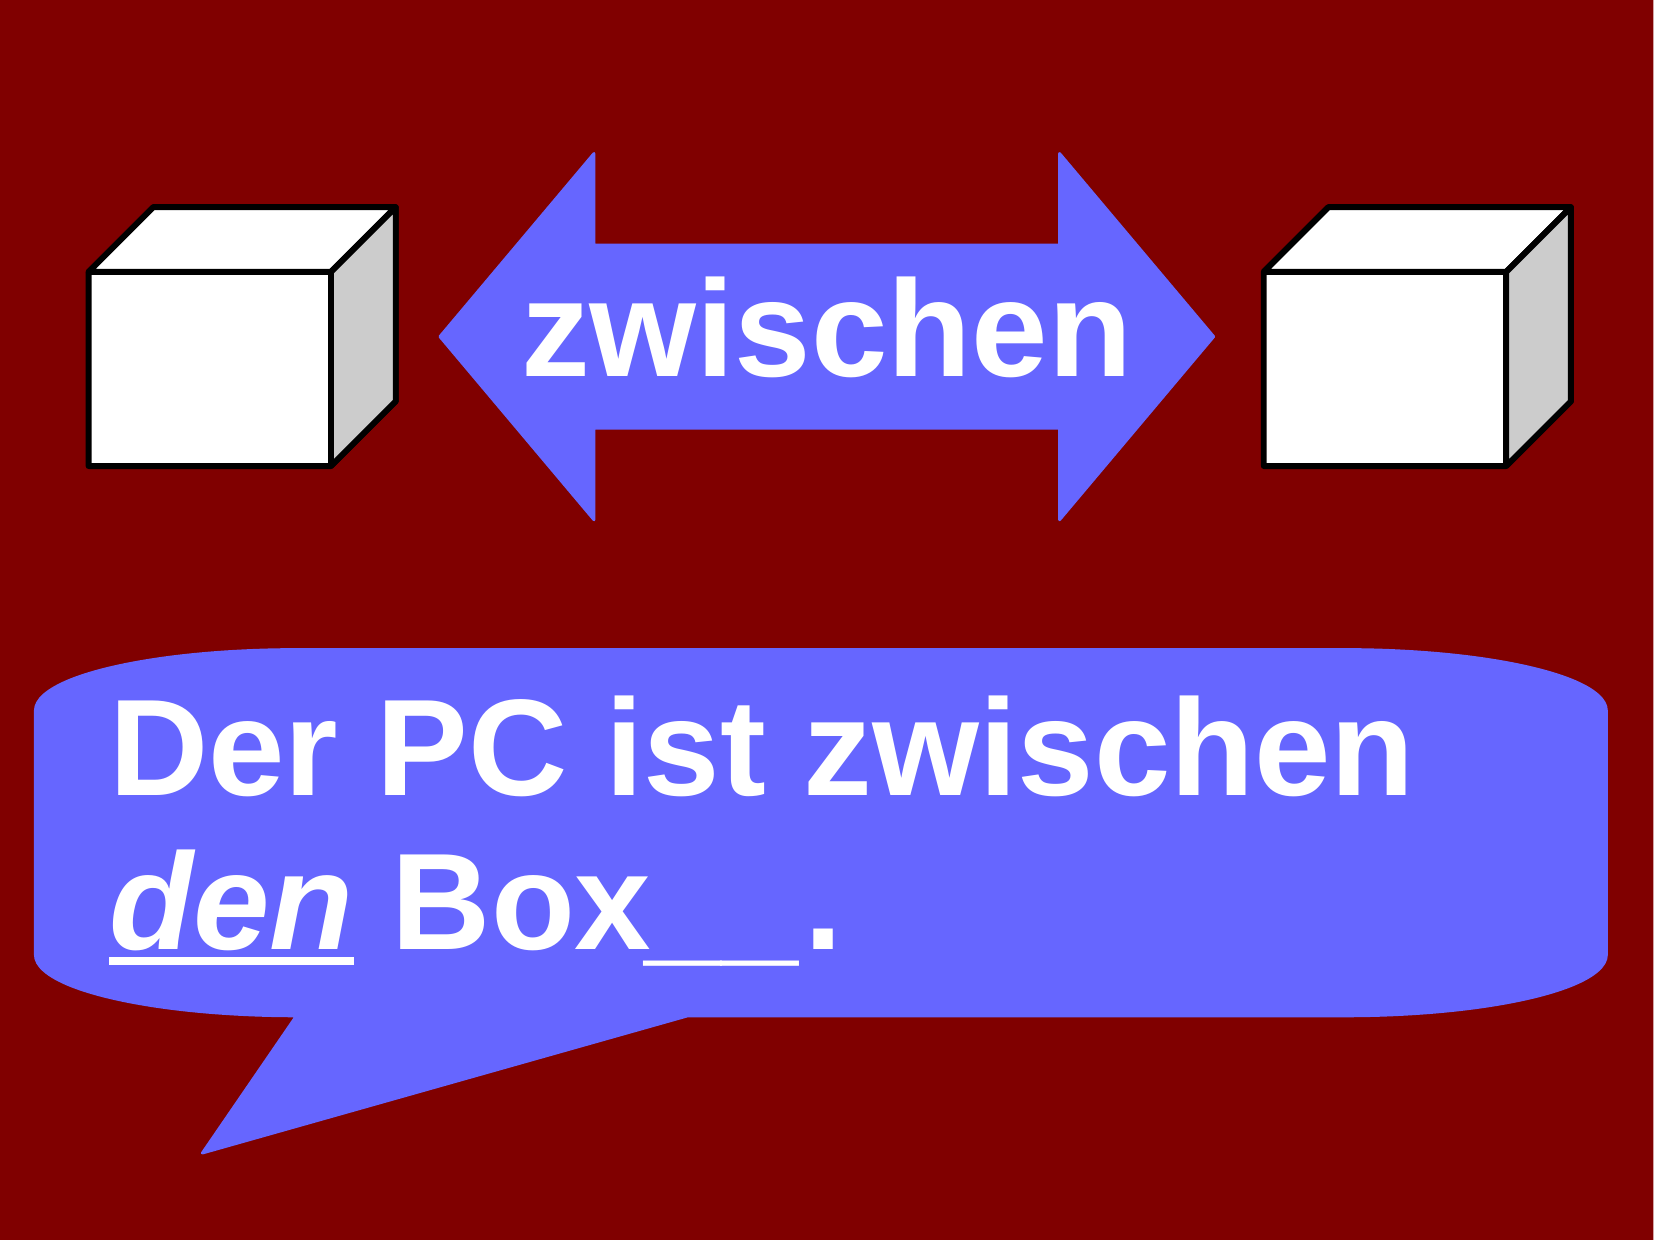

zwischen
Der PC ist zwischen den Box__.